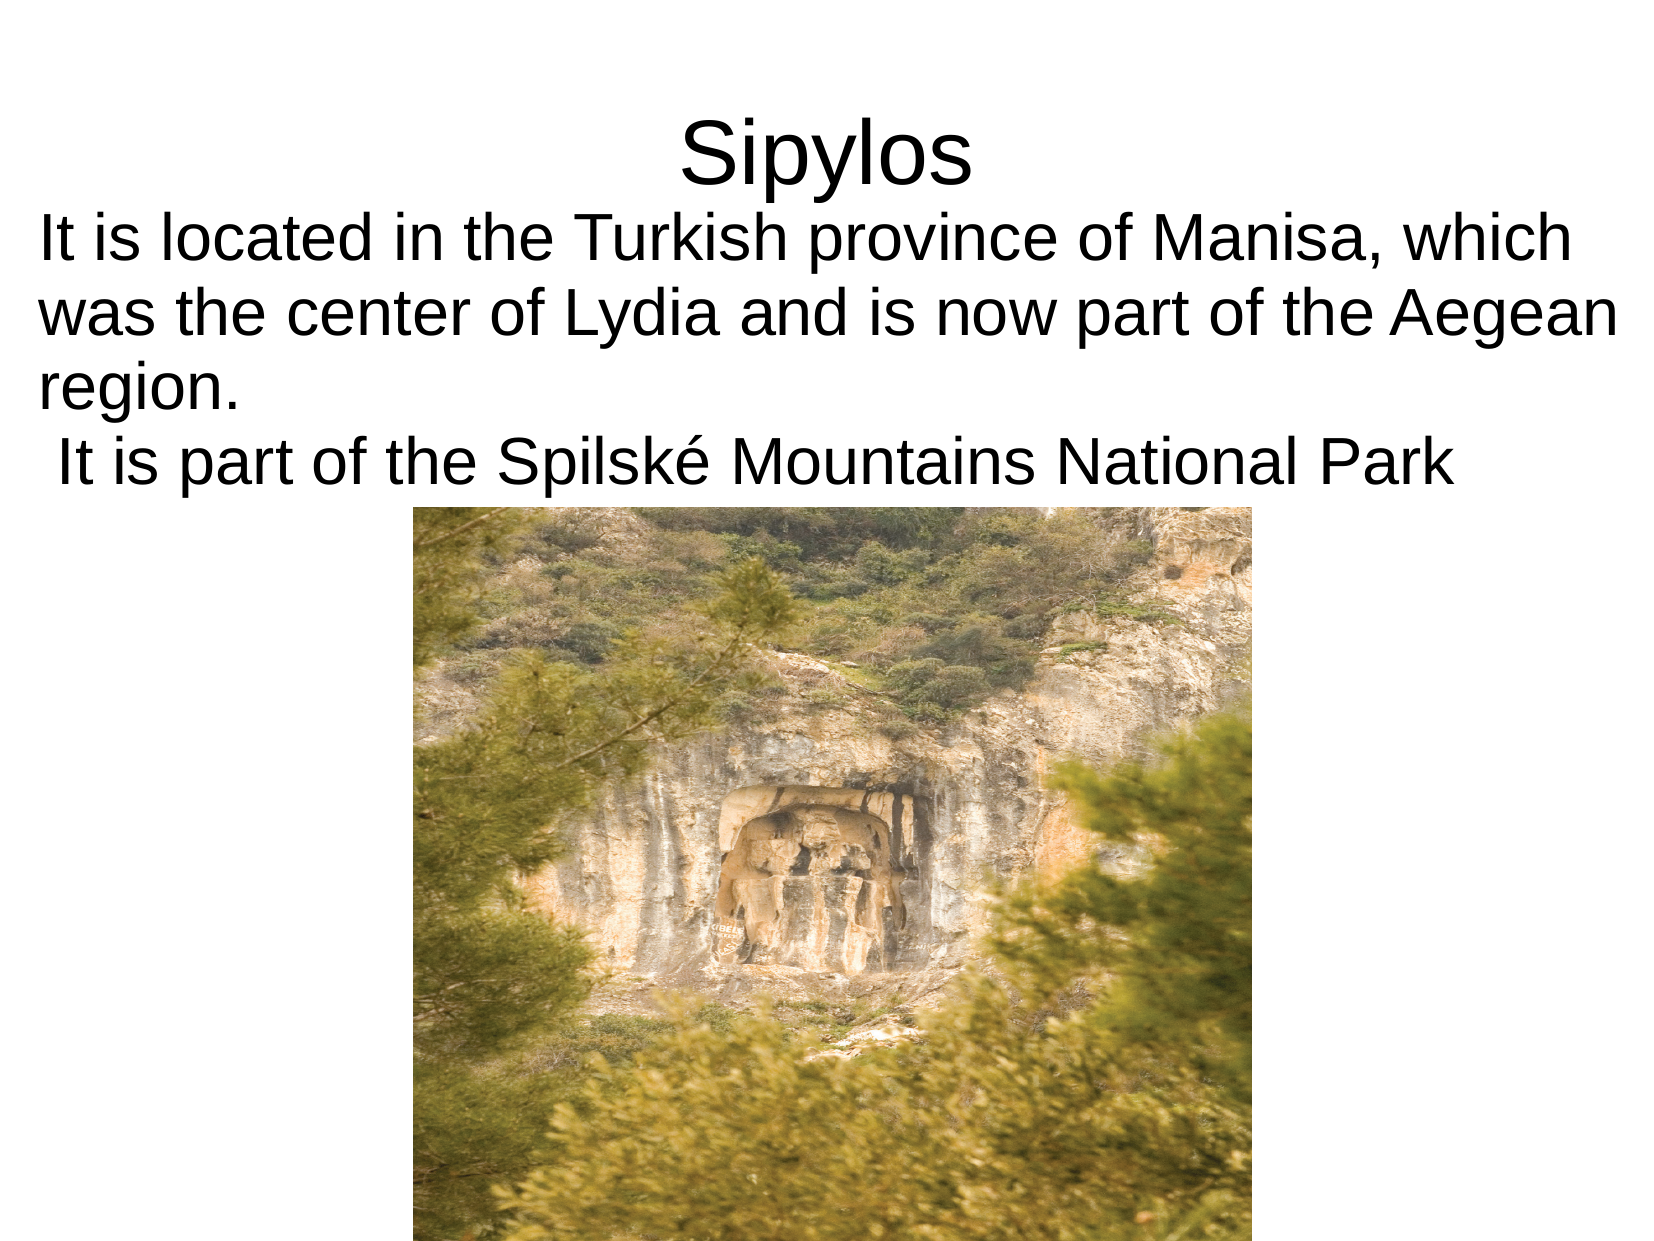

# Sipylos
It is located in the Turkish province of Manisa, which was the center of Lydia and is now part of the Aegean region.
 It is part of the Spilské Mountains National Park